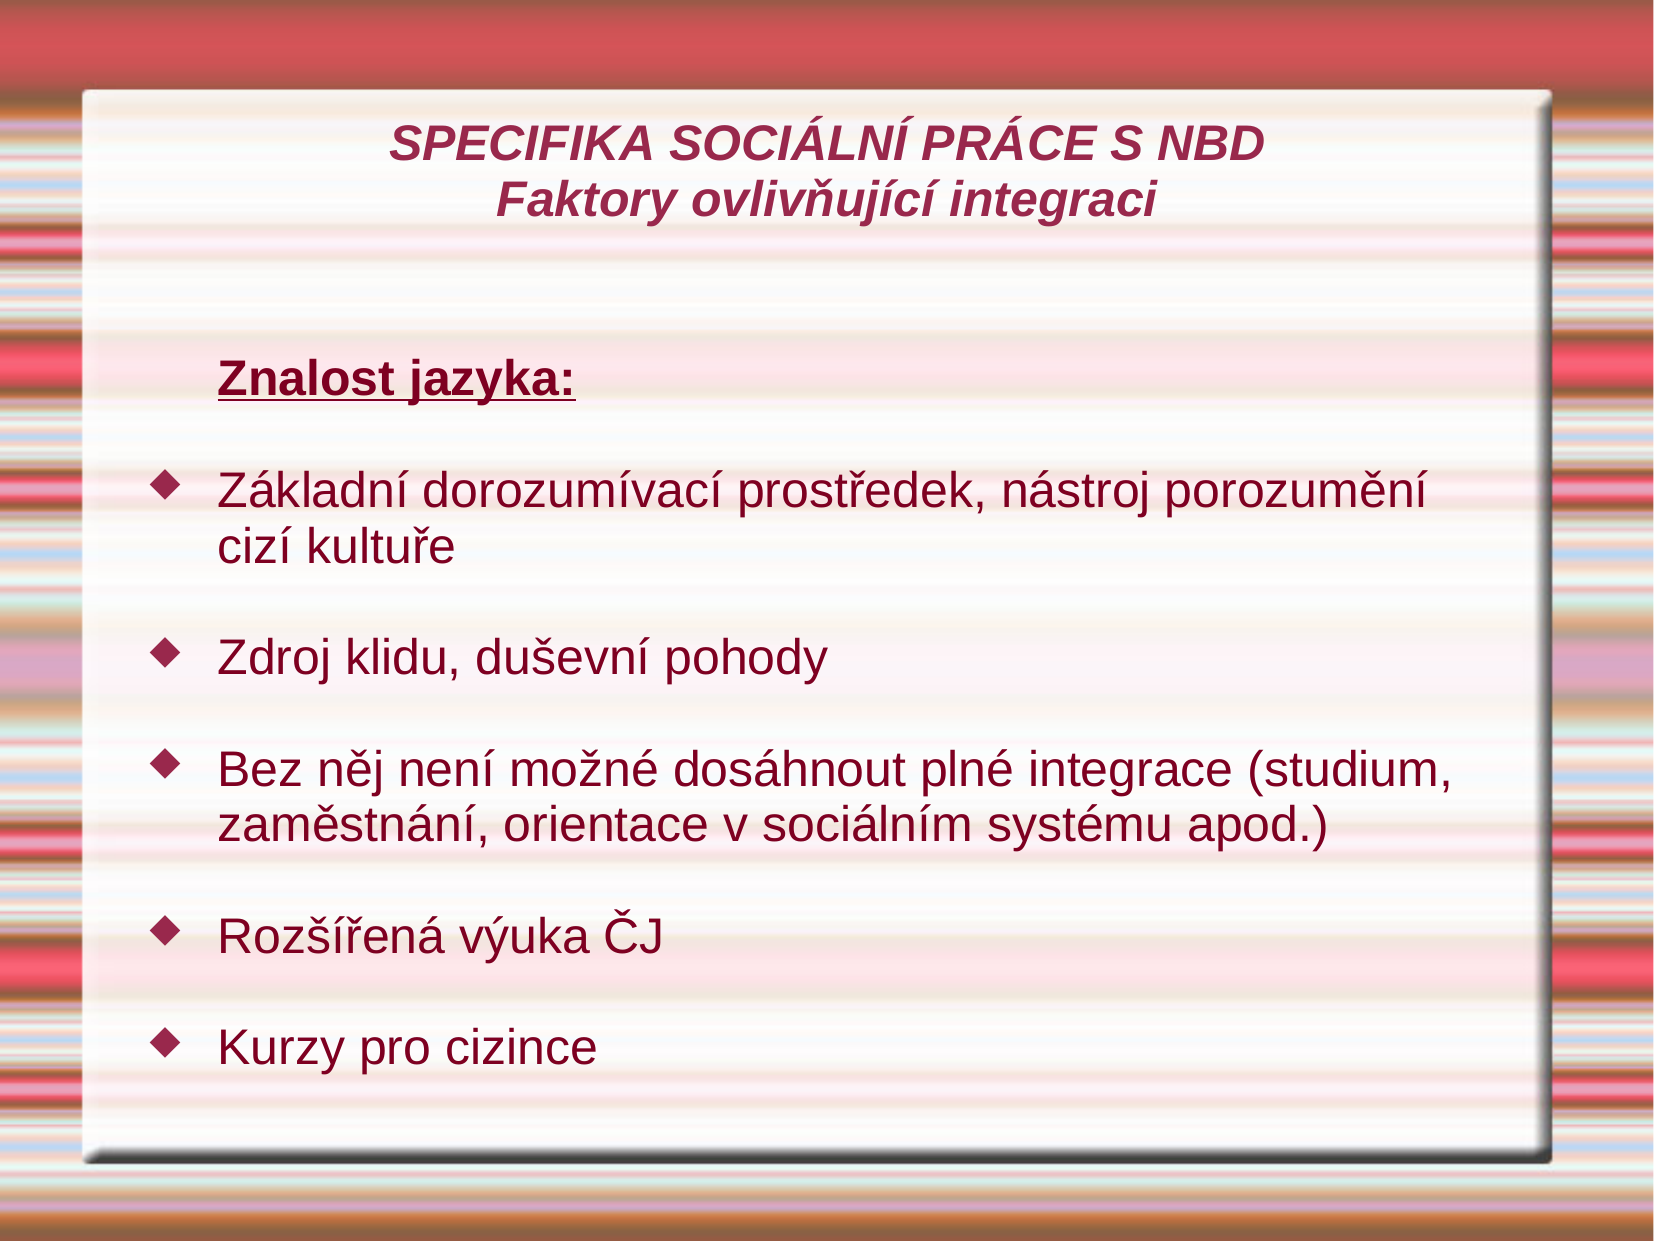

# SPECIFIKA SOCIÁLNÍ PRÁCE S NBD Faktory ovlivňující integraci
Znalost jazyka:
Základní dorozumívací prostředek, nástroj porozumění cizí kultuře
Zdroj klidu, duševní pohody
Bez něj není možné dosáhnout plné integrace (studium, zaměstnání, orientace v sociálním systému apod.)
Rozšířená výuka ČJ
Kurzy pro cizince